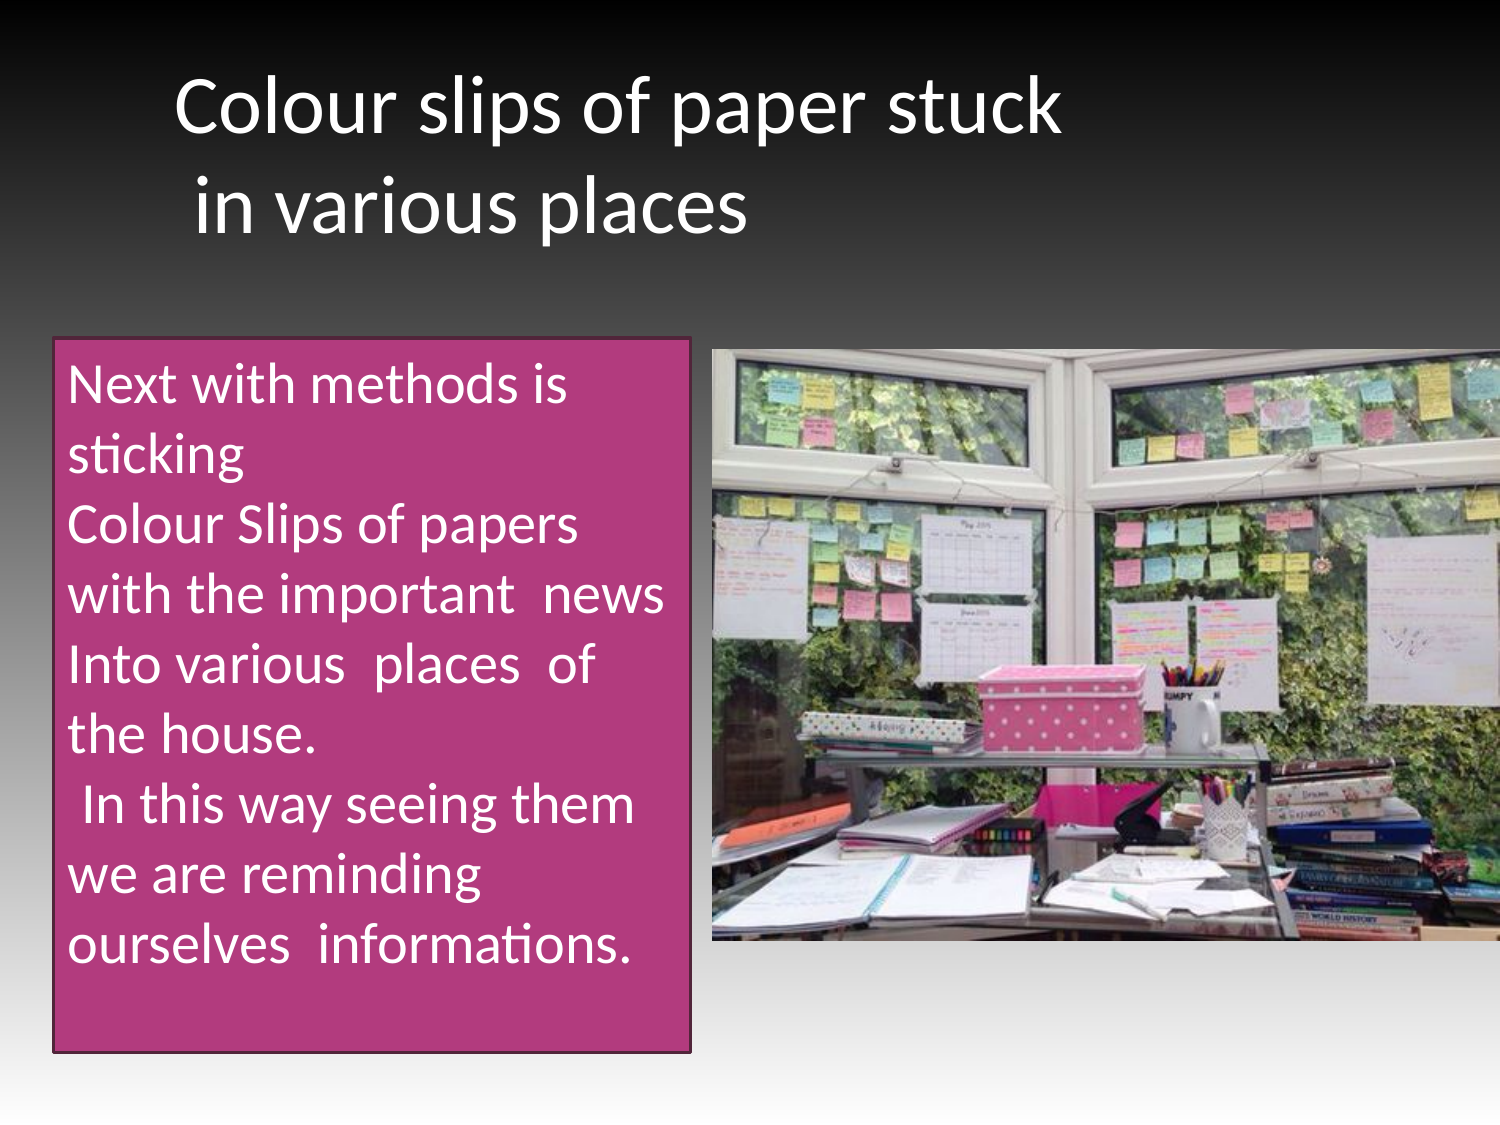

Colour slips of paper stuck
 in various places
Next with methods is sticking
Colour Slips of papers with the important news
Into various places of the house.
 In this way seeing them we are reminding
ourselves informations.